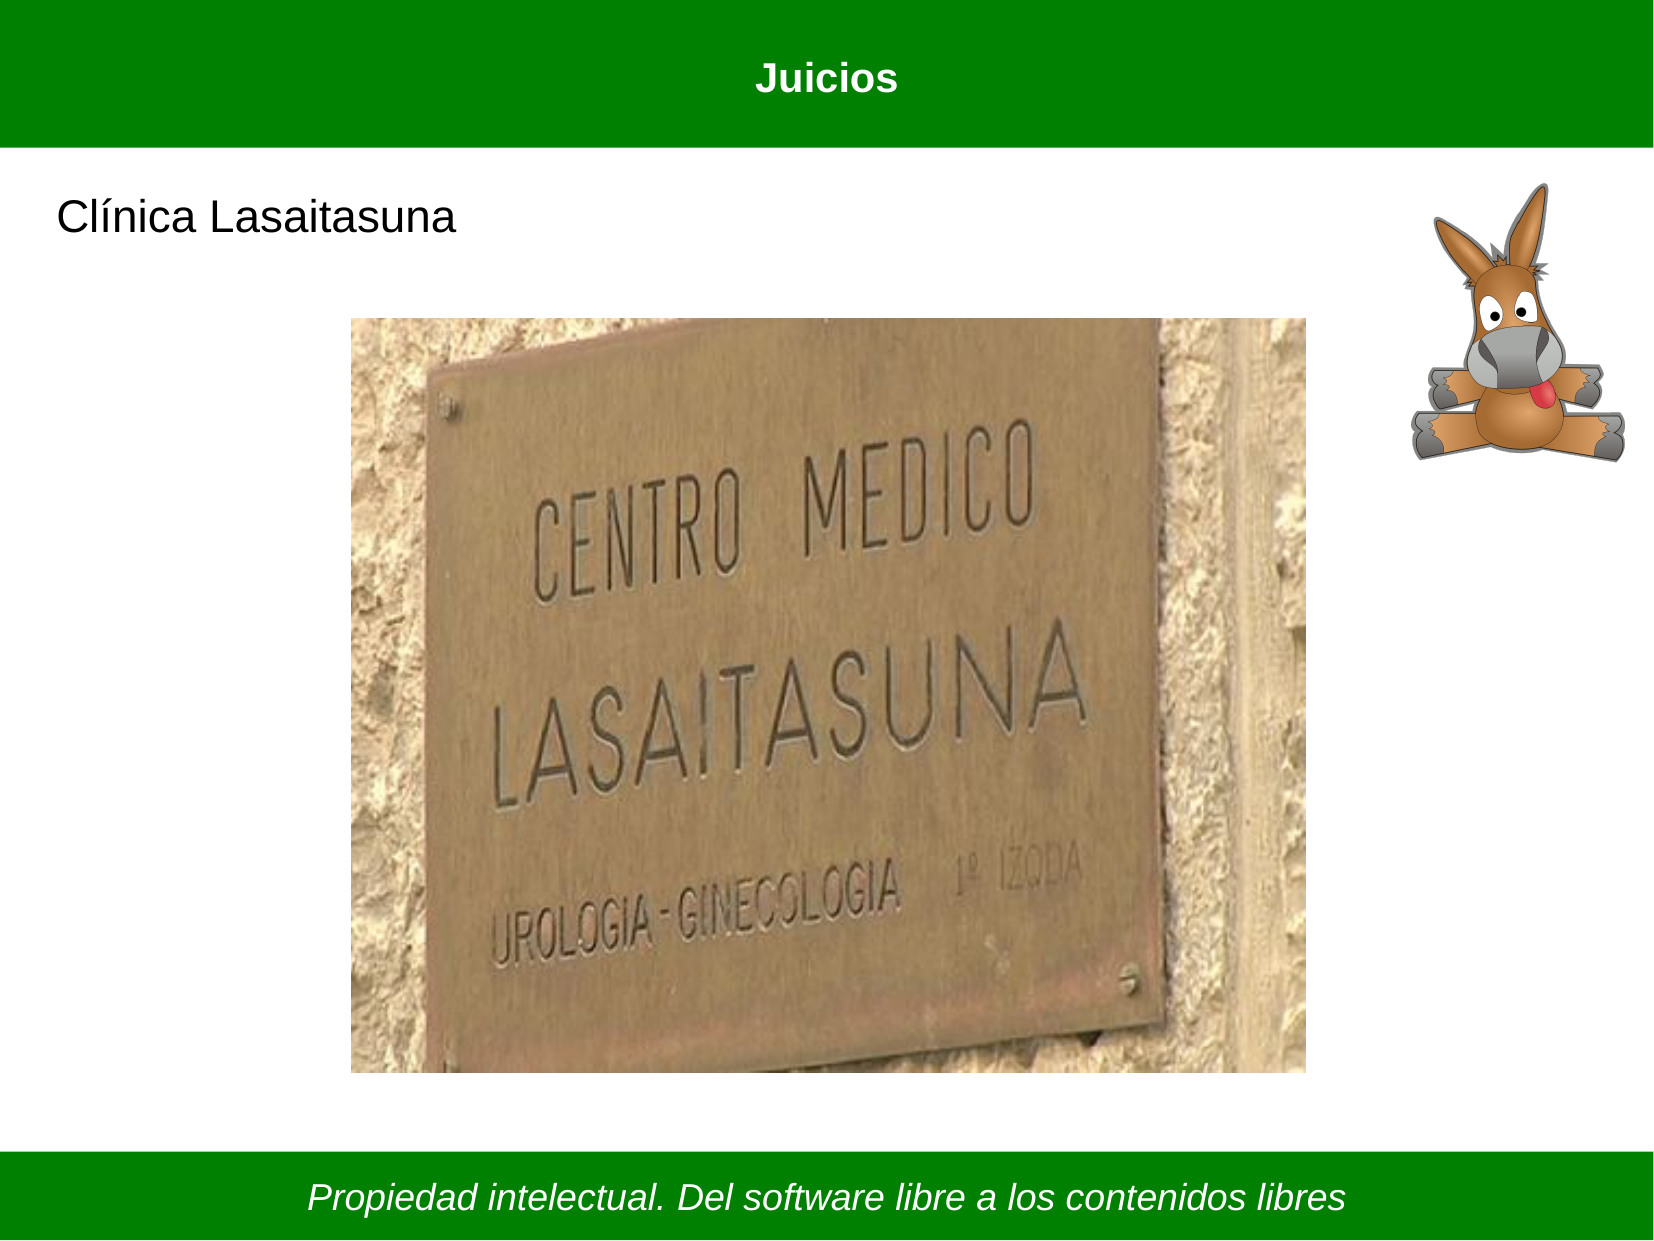

Juicios
Clínica Lasaitasuna
Propiedad intelectual. Del software libre a los contenidos libres